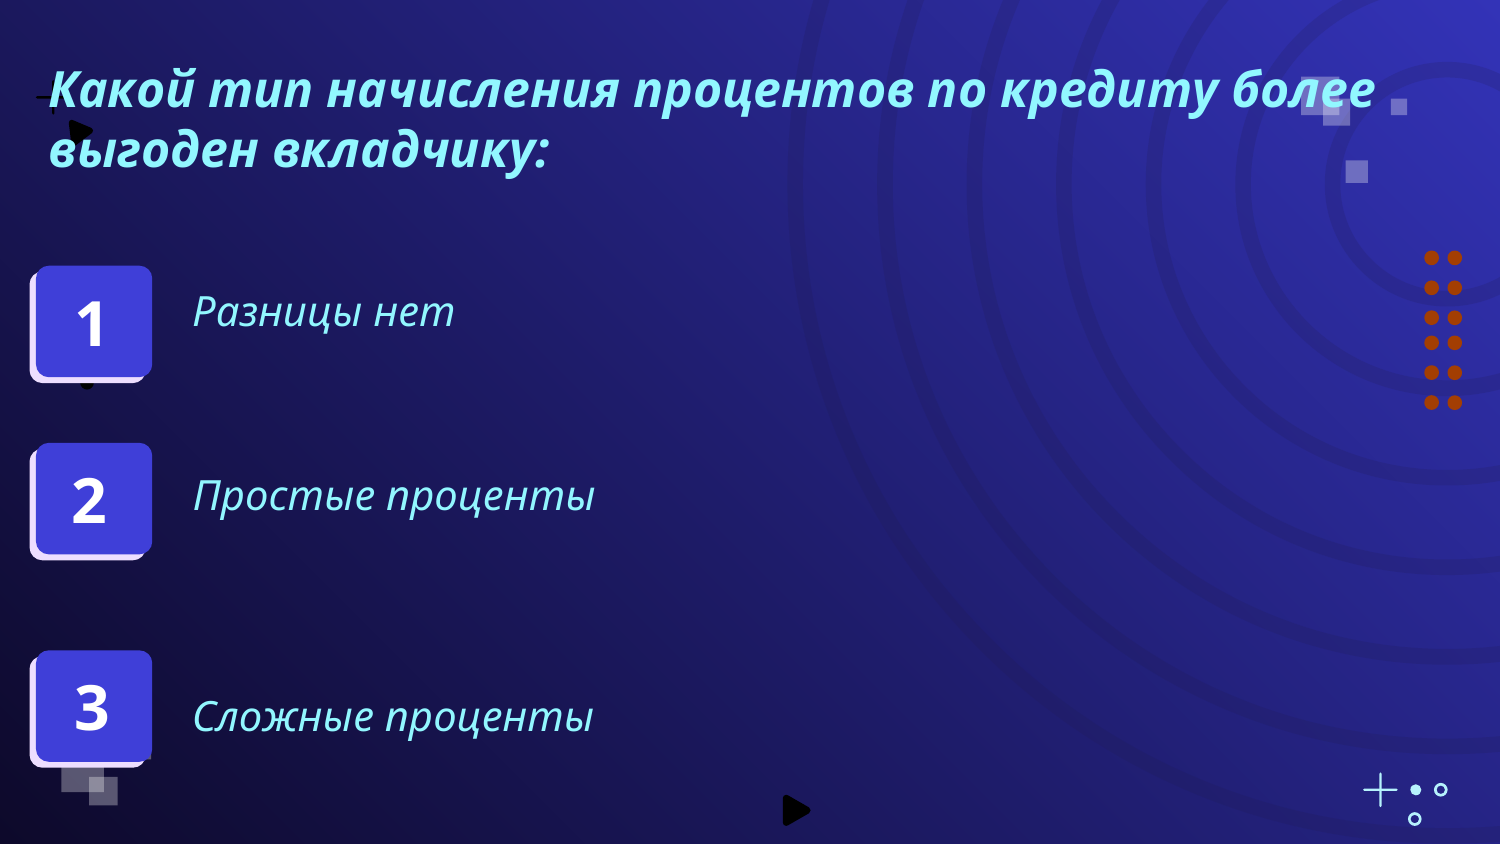

Какой тип начисления процентов по кредиту более выгоден вкладчику:
Разницы нет
1
# Простые проценты
2
3
Сложные проценты